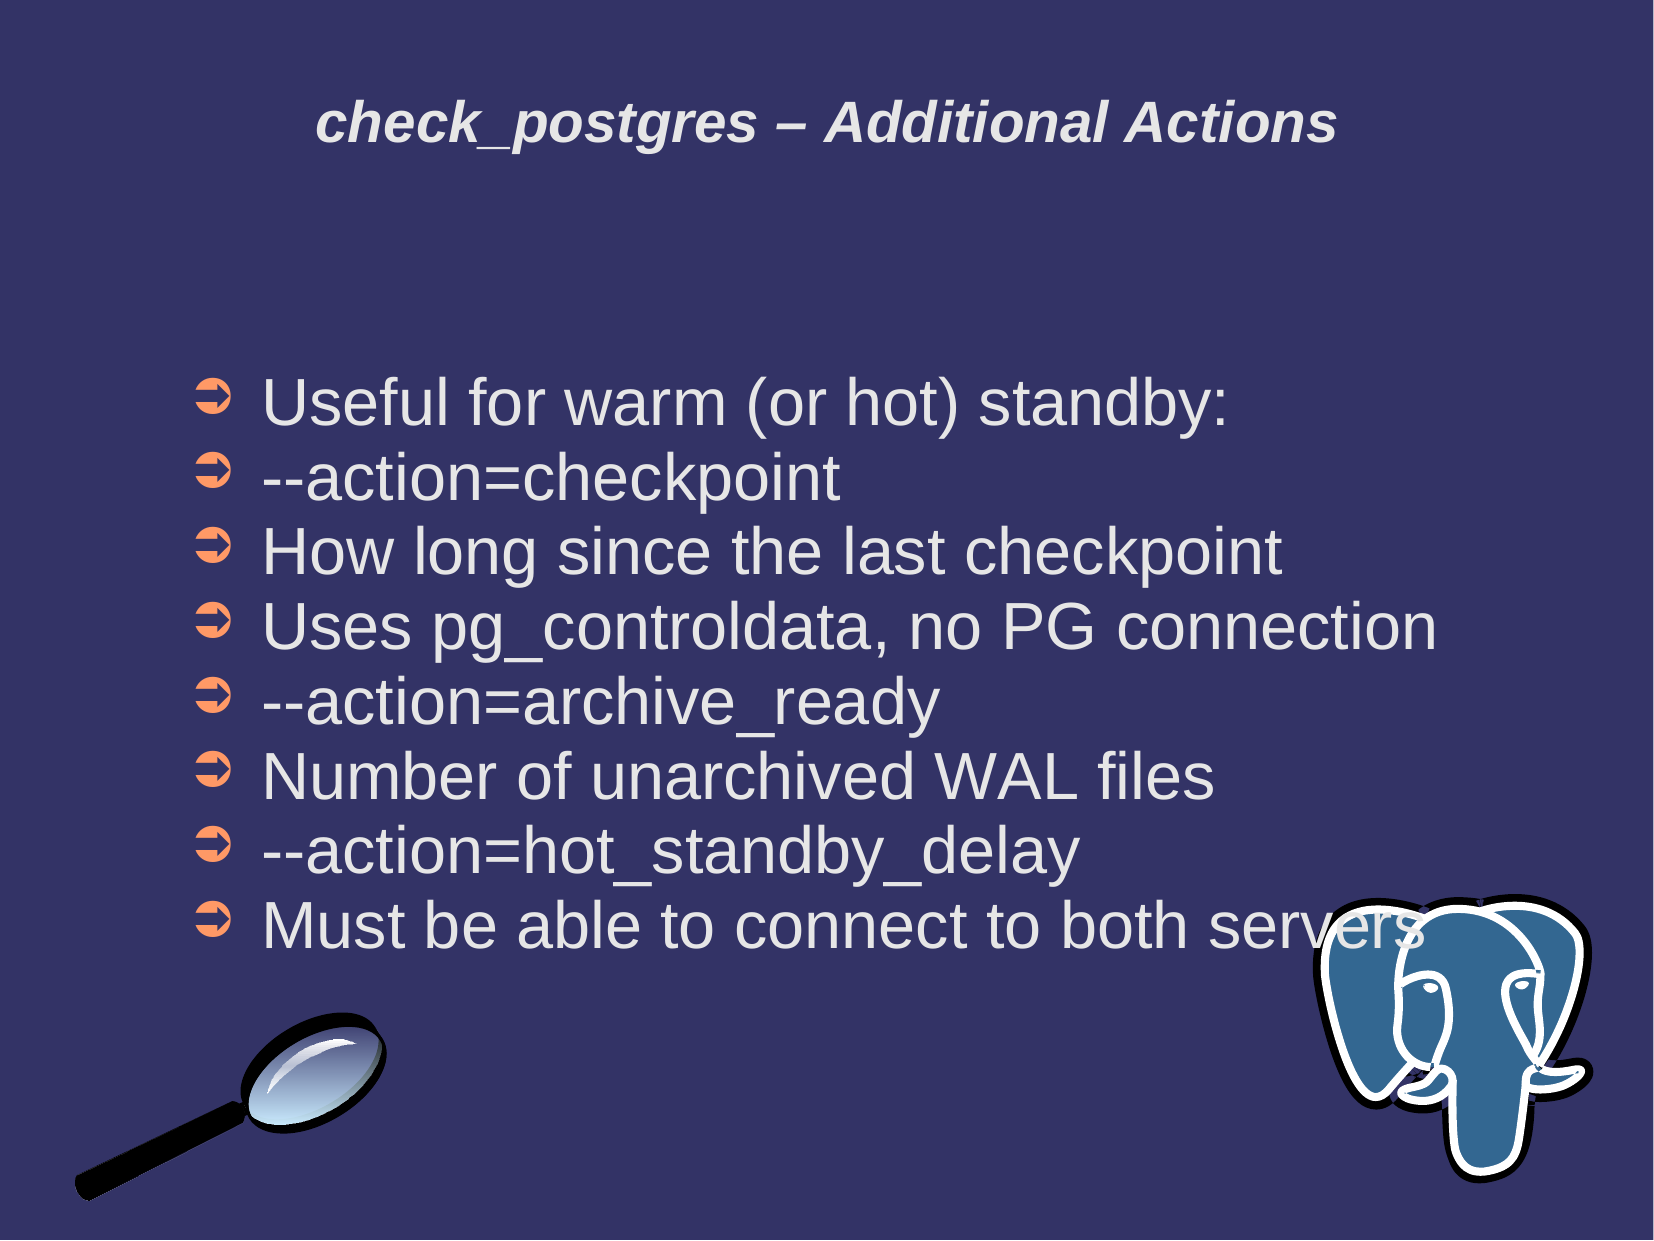

# check_postgres – Additional Actions
Useful for warm (or hot) standby:
--action=checkpoint
How long since the last checkpoint
Uses pg_controldata, no PG connection
--action=archive_ready
Number of unarchived WAL files
--action=hot_standby_delay
Must be able to connect to both servers